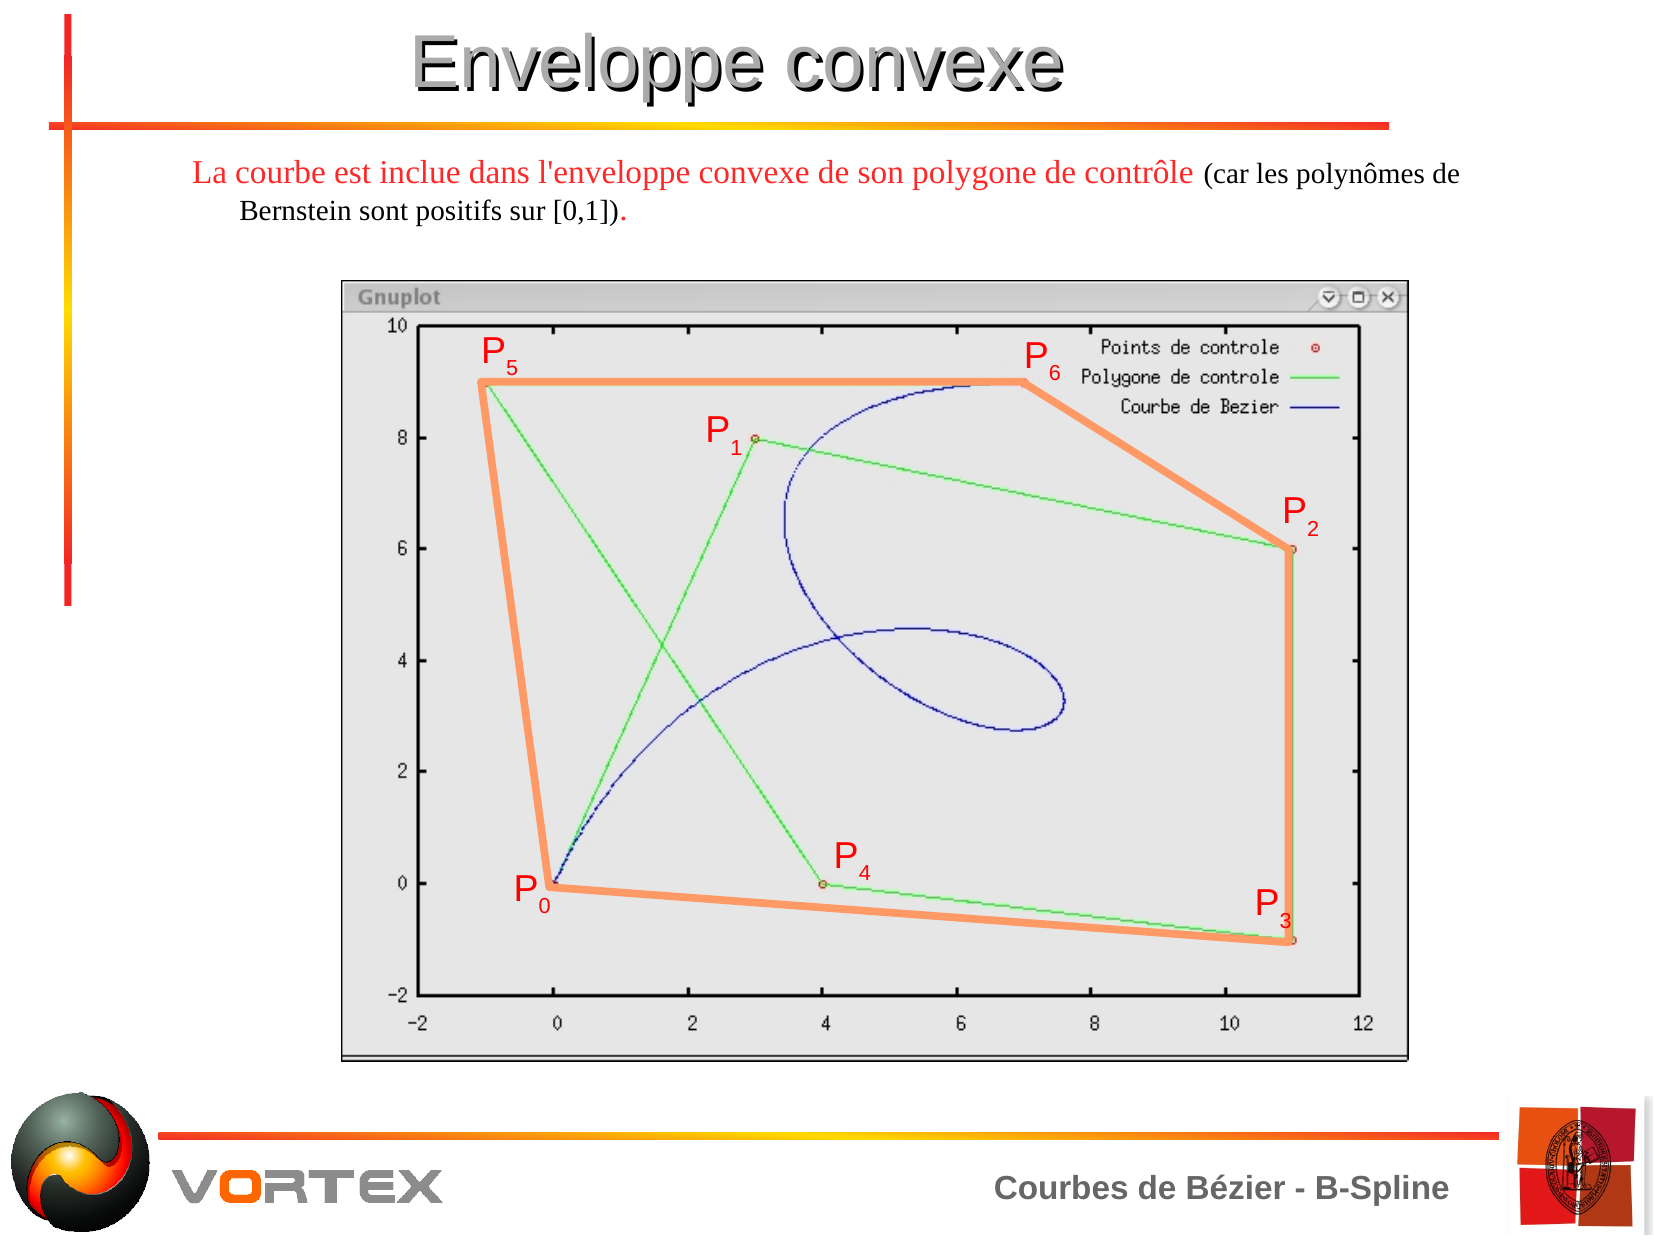

# Enveloppe convexe
La courbe est inclue dans l'enveloppe convexe de son polygone de contrôle (car les polynômes de Bernstein sont positifs sur [0,1]).
P5
P6
P1
P2
P4
P0
P3